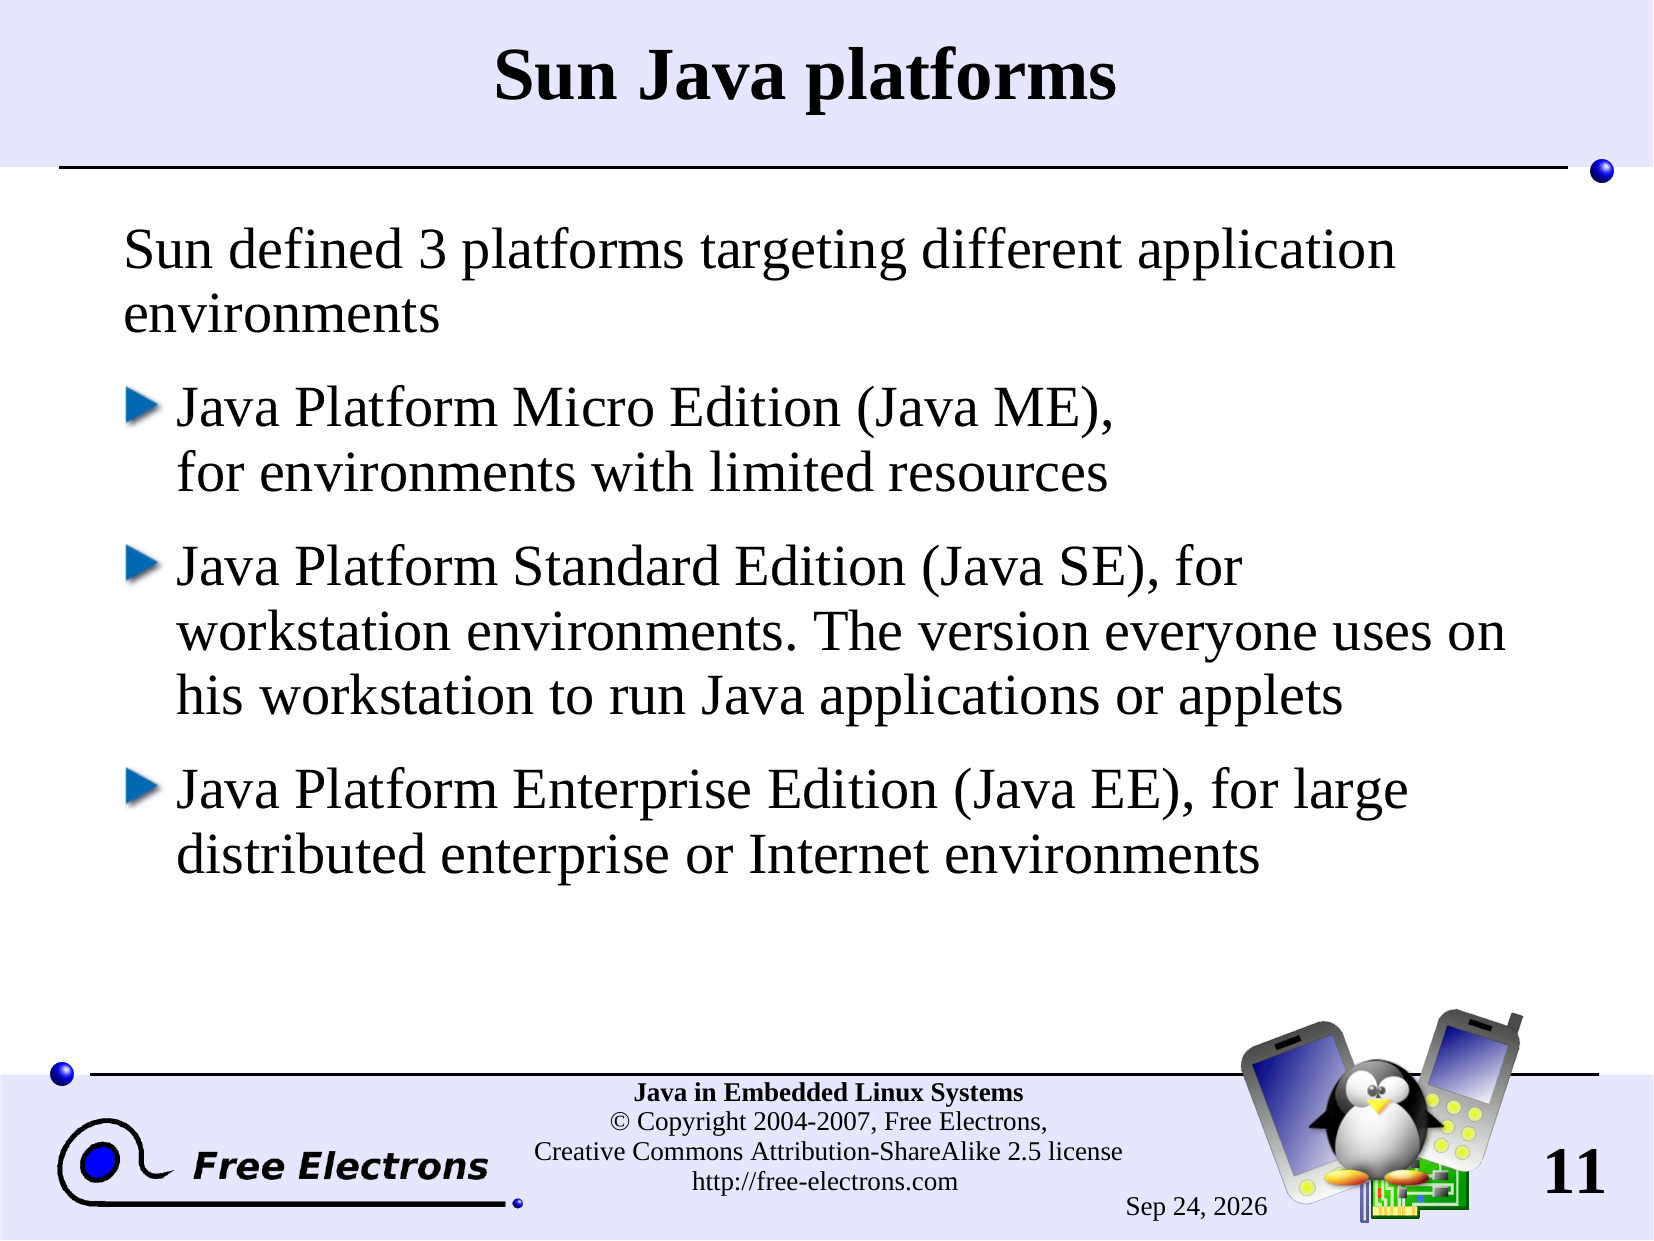

# Sun Java platforms
Sun defined 3 platforms targeting different application environments
Java Platform Micro Edition (Java ME),
for environments with limited resources
Java Platform Standard Edition (Java SE), for workstation environments. The version everyone uses on his workstation to run Java applications or applets
Java Platform Enterprise Edition (Java EE), for large distributed enterprise or Internet environments